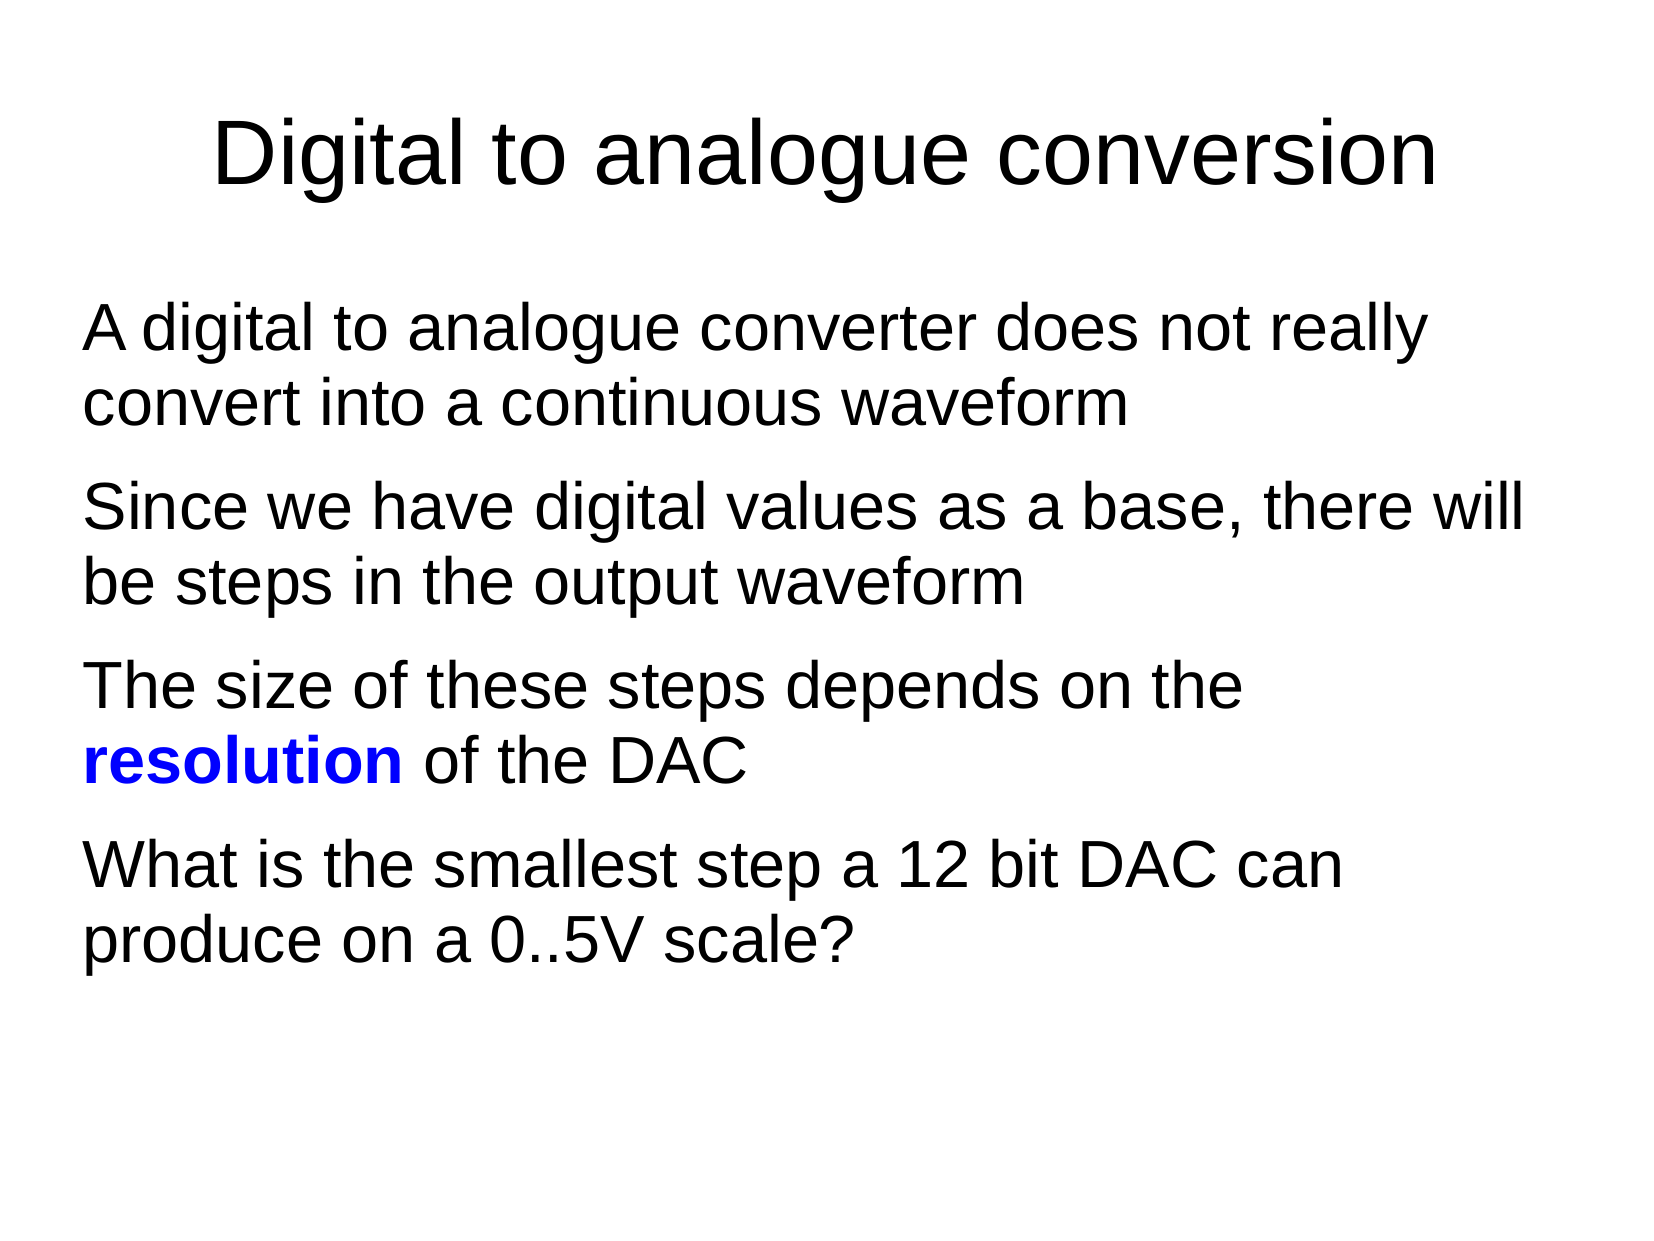

# Digital to analogue conversion
A digital to analogue converter does not really convert into a continuous waveform
Since we have digital values as a base, there will be steps in the output waveform
The size of these steps depends on the resolution of the DAC
What is the smallest step a 12 bit DAC can produce on a 0..5V scale?